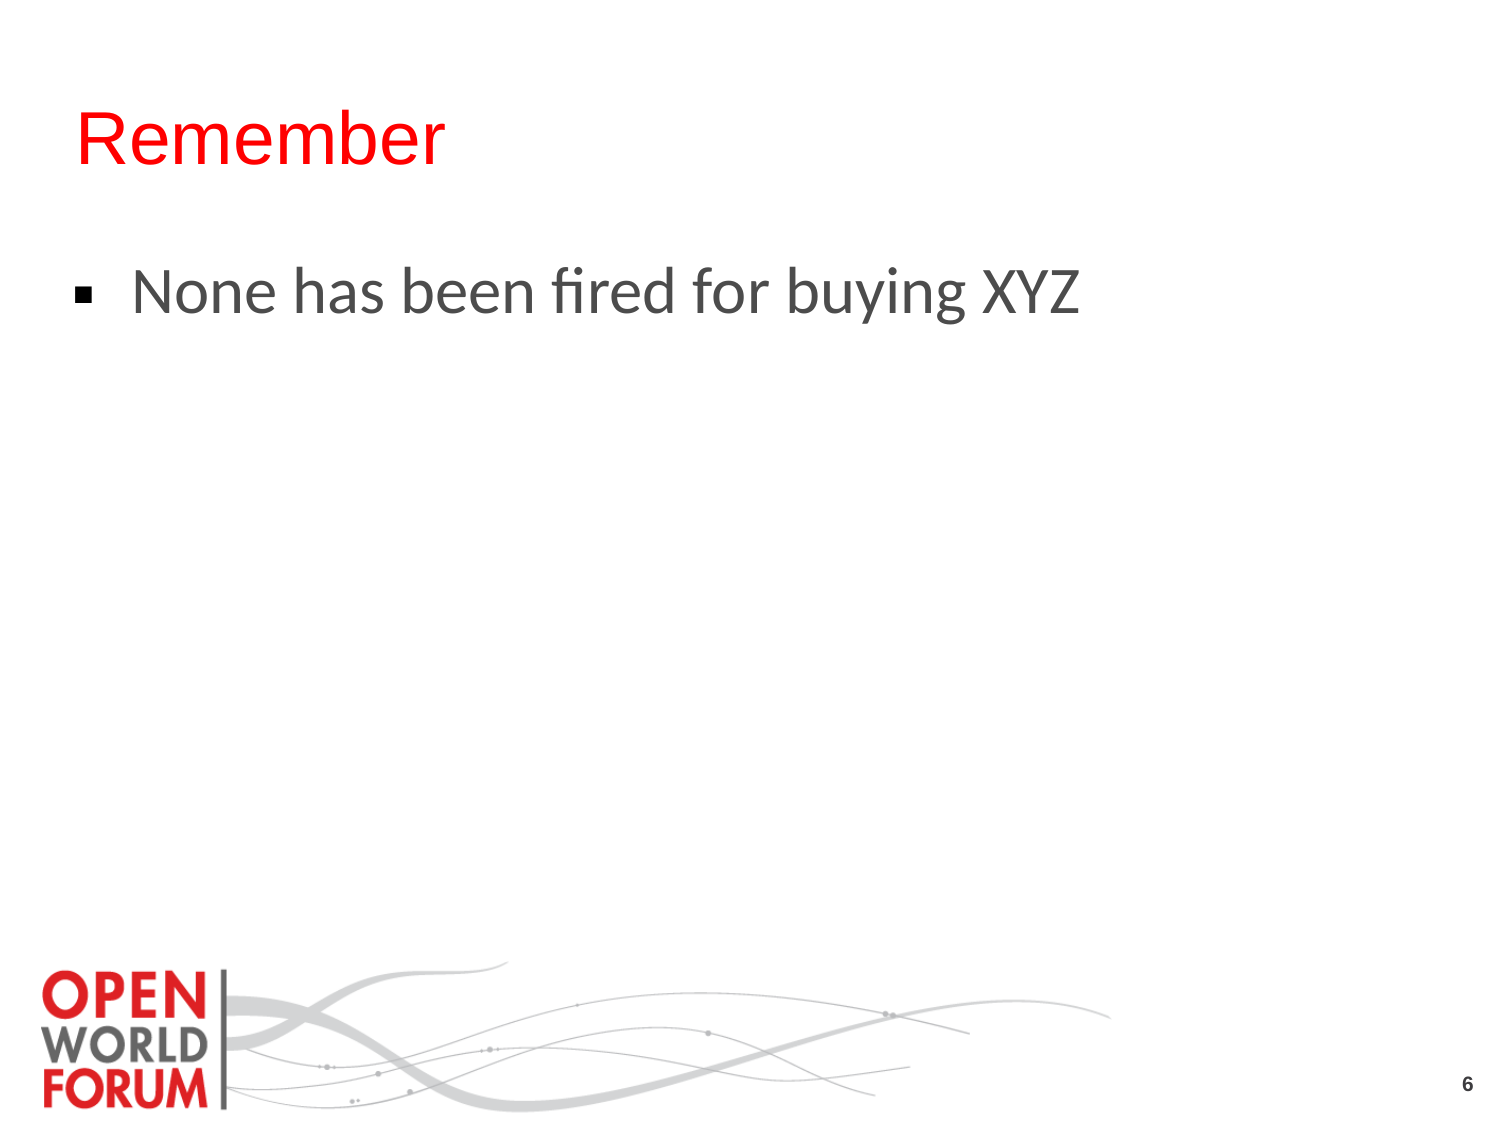

# Remember
None has been fired for buying XYZ
6